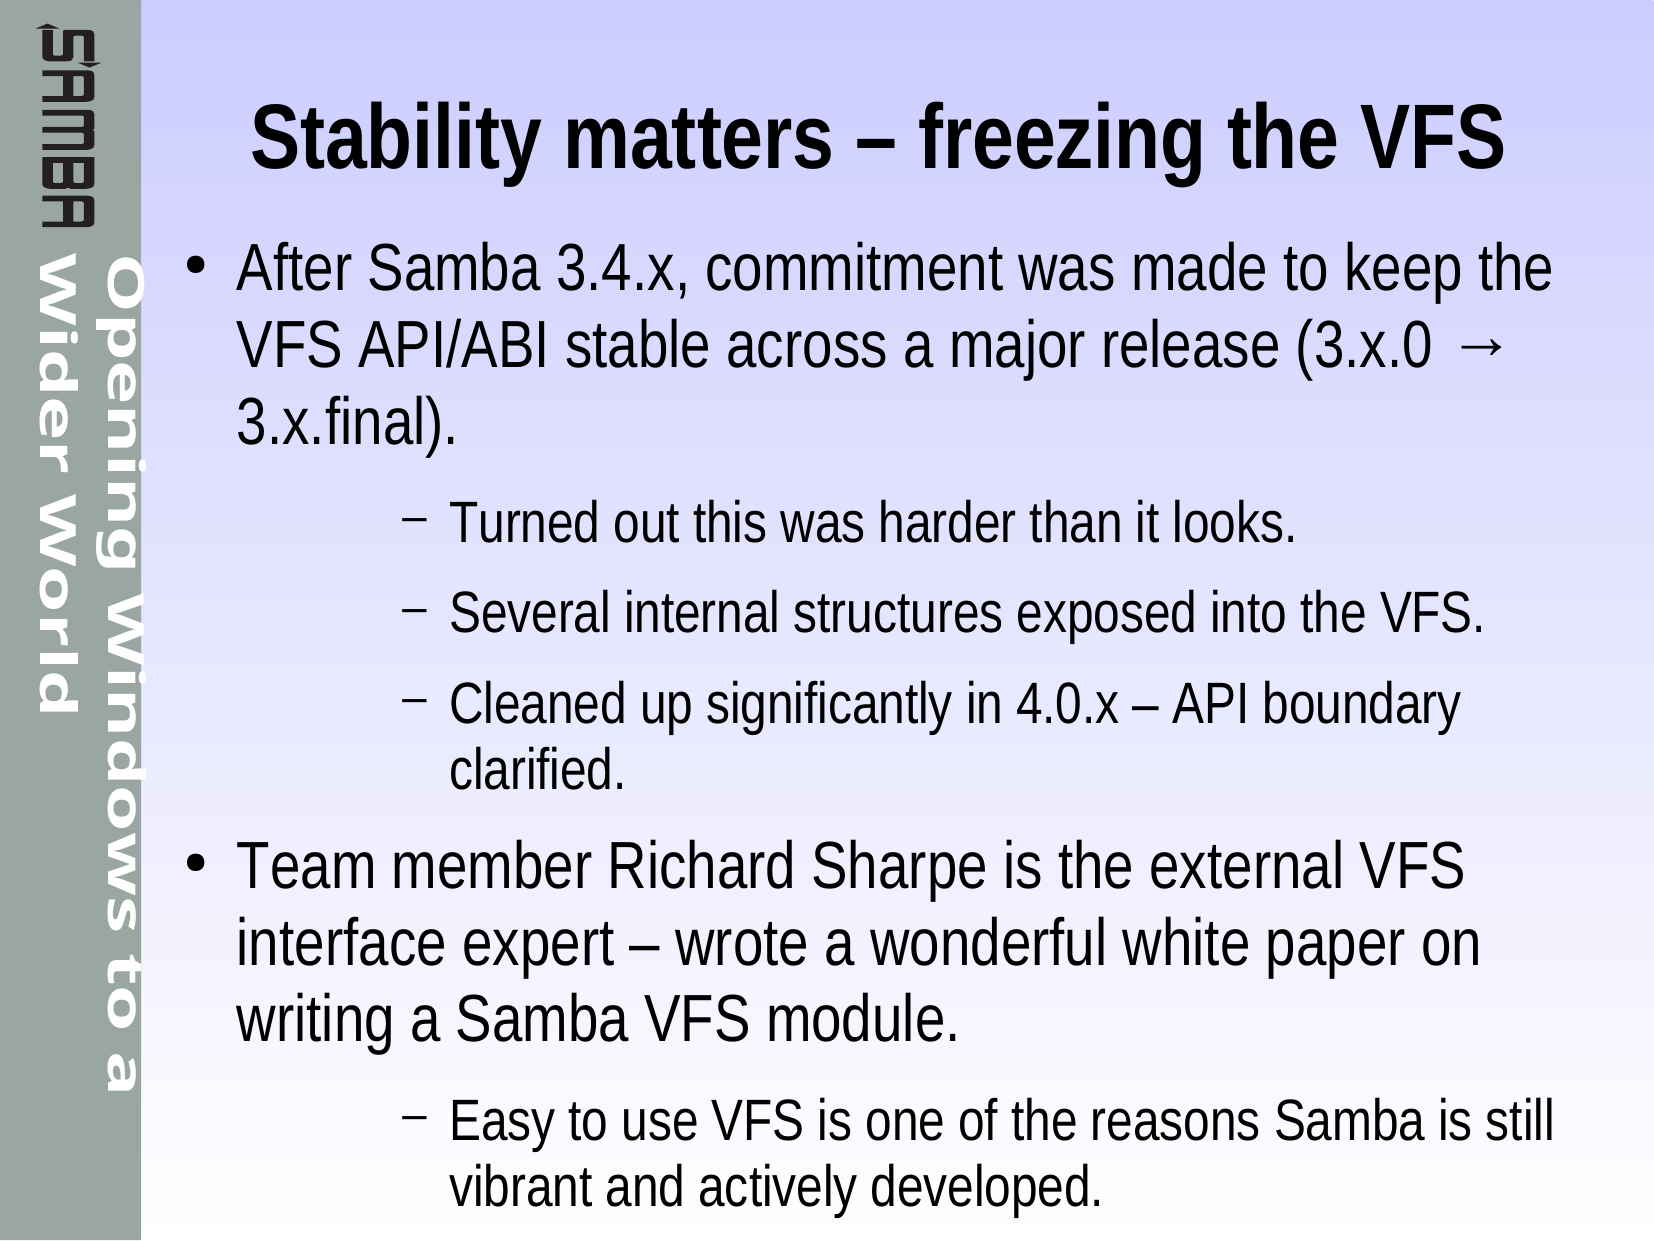

# Stability matters – freezing the VFS
After Samba 3.4.x, commitment was made to keep the VFS API/ABI stable across a major release (3.x.0 → 3.x.final).
Turned out this was harder than it looks.
Several internal structures exposed into the VFS.
Cleaned up significantly in 4.0.x – API boundary clarified.
Team member Richard Sharpe is the external VFS interface expert – wrote a wonderful white paper on writing a Samba VFS module.
Easy to use VFS is one of the reasons Samba is still vibrant and actively developed.